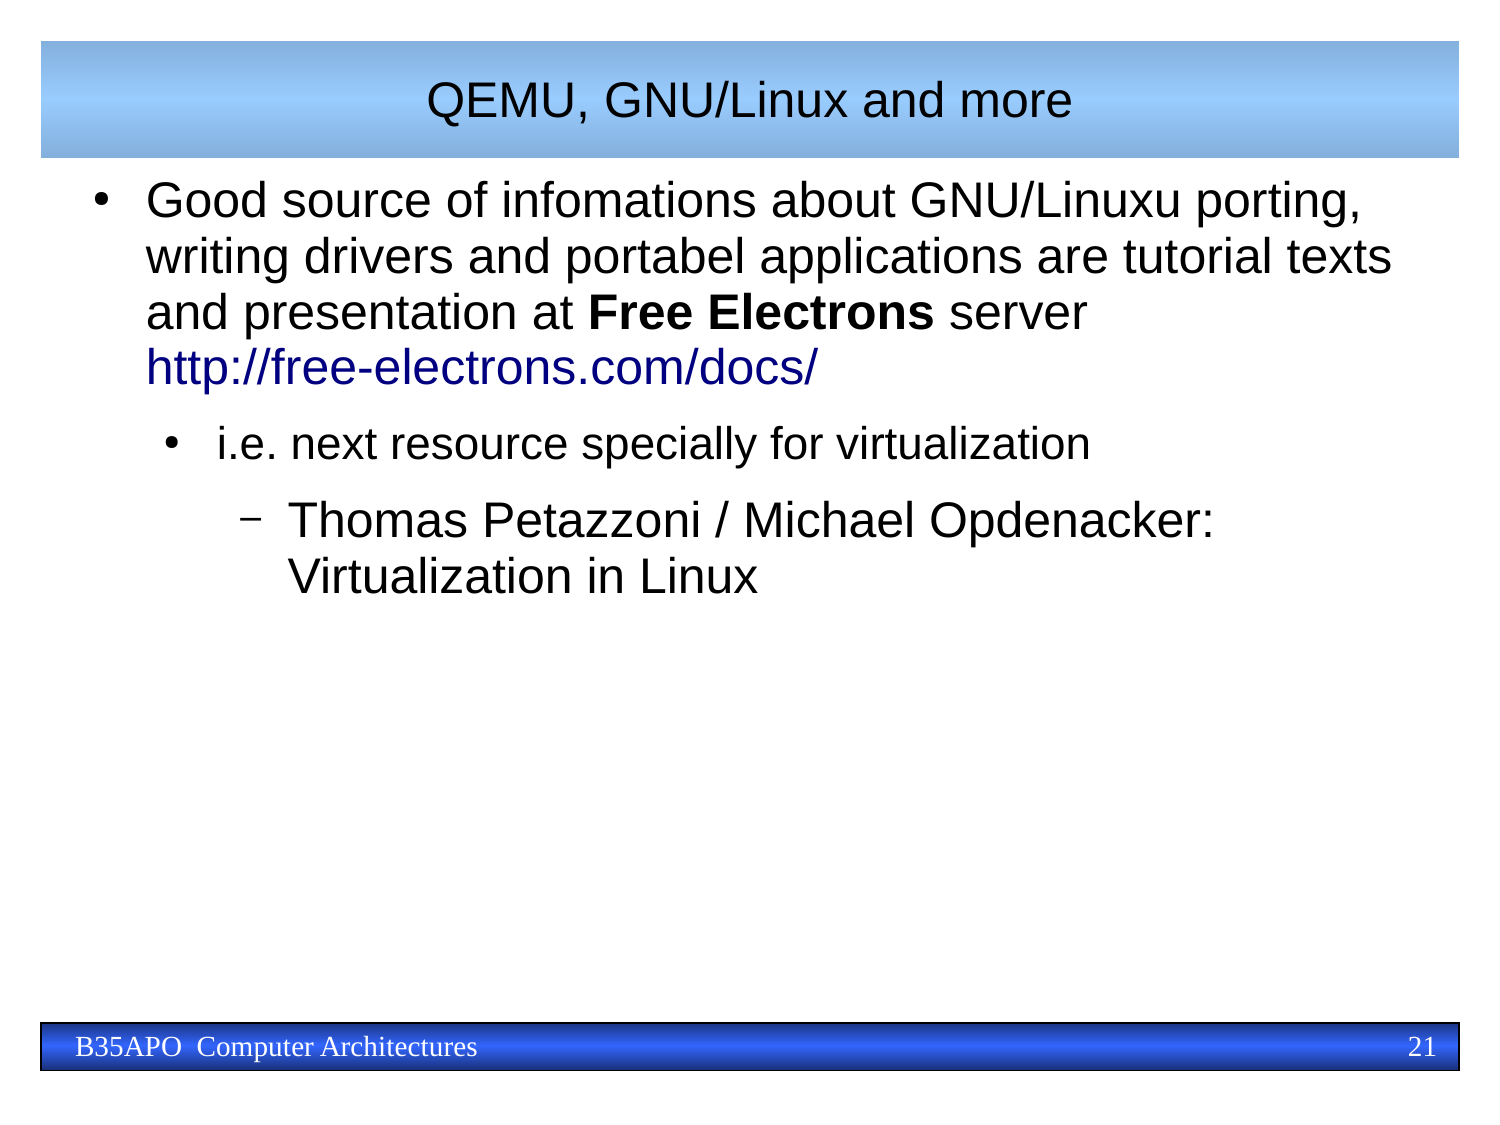

# QEMU, GNU/Linux and more
Good source of infomations about GNU/Linuxu porting, writing drivers and portabel applications are tutorial texts and presentation at Free Electrons server http://free-electrons.com/docs/
i.e. next resource specially for virtualization
Thomas Petazzoni / Michael Opdenacker: Virtualization in Linux
B35APO Computer Architectures
21